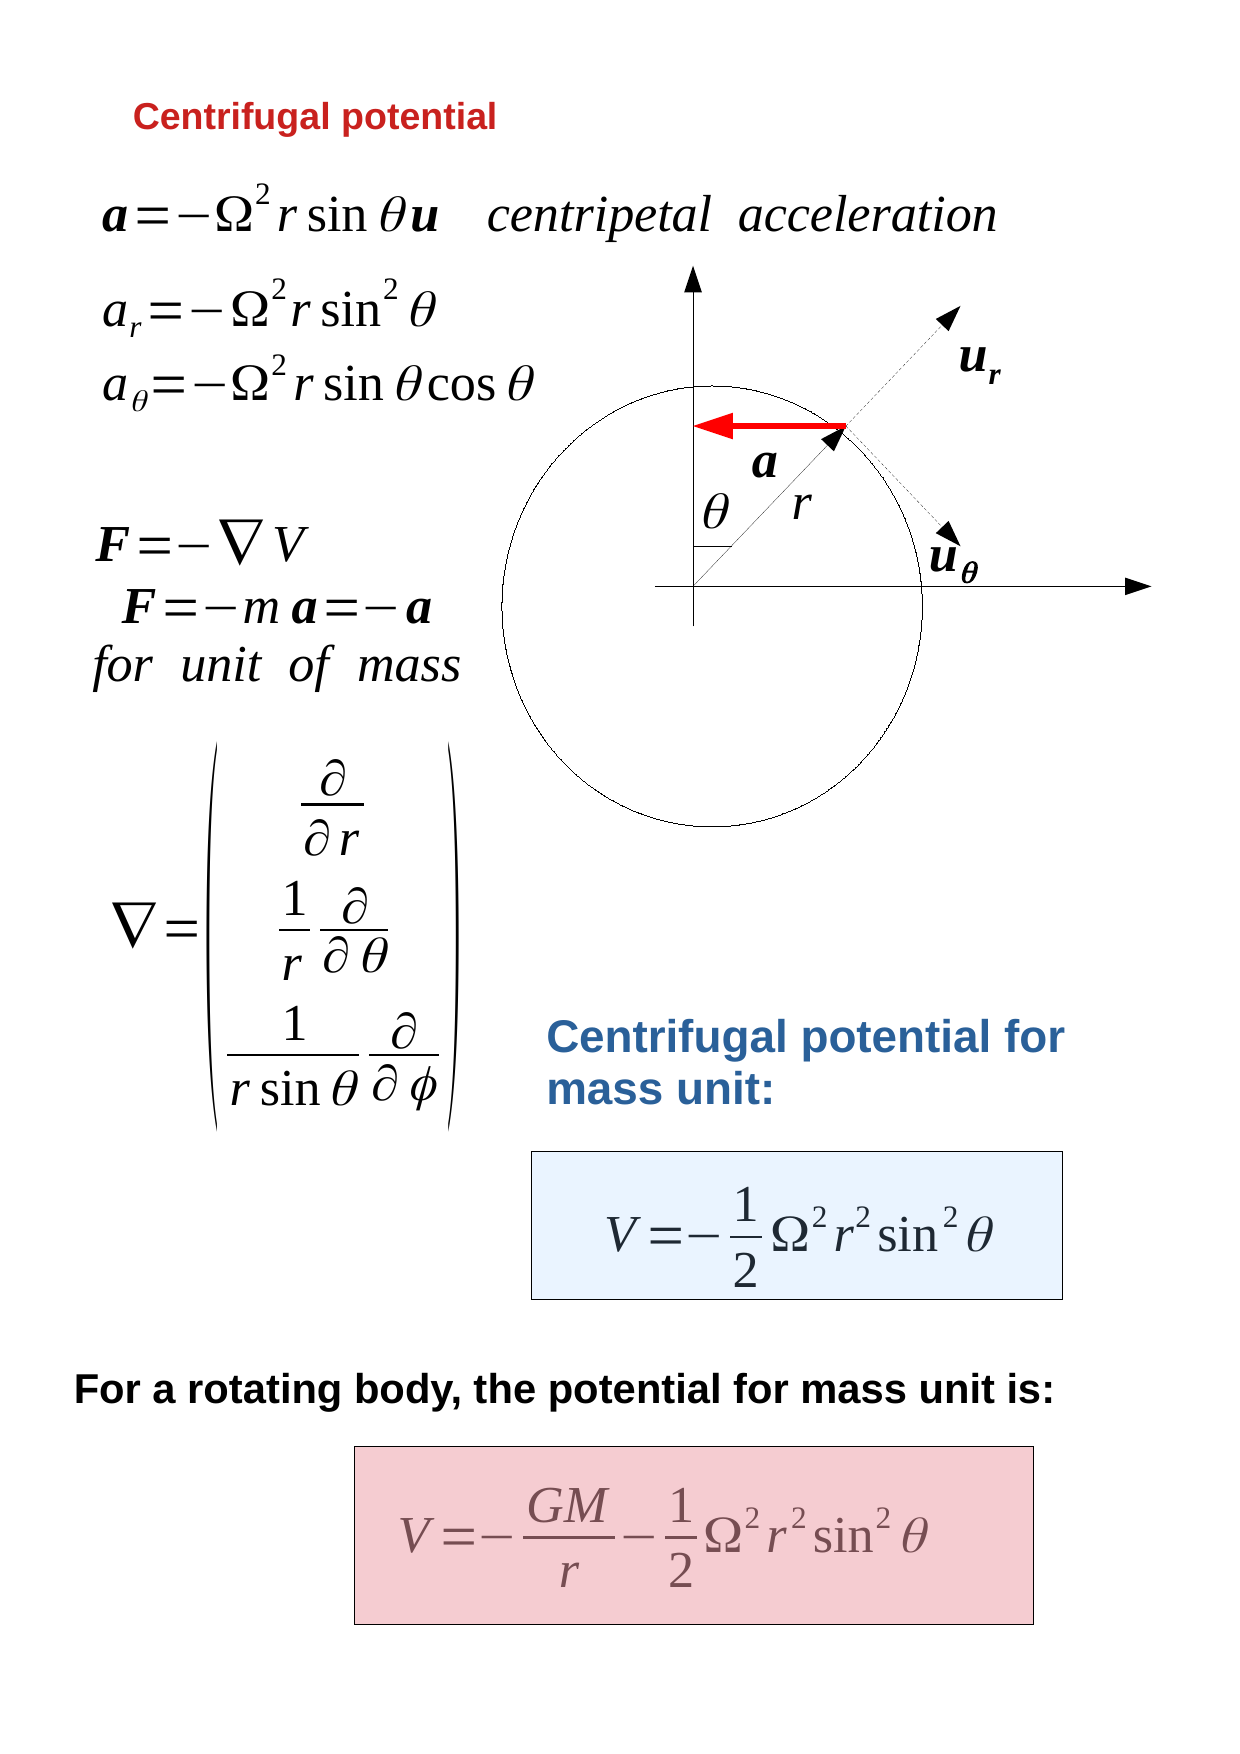

Centrifugal potential
Centrifugal potential for mass unit:
For a rotating body, the potential for mass unit is: